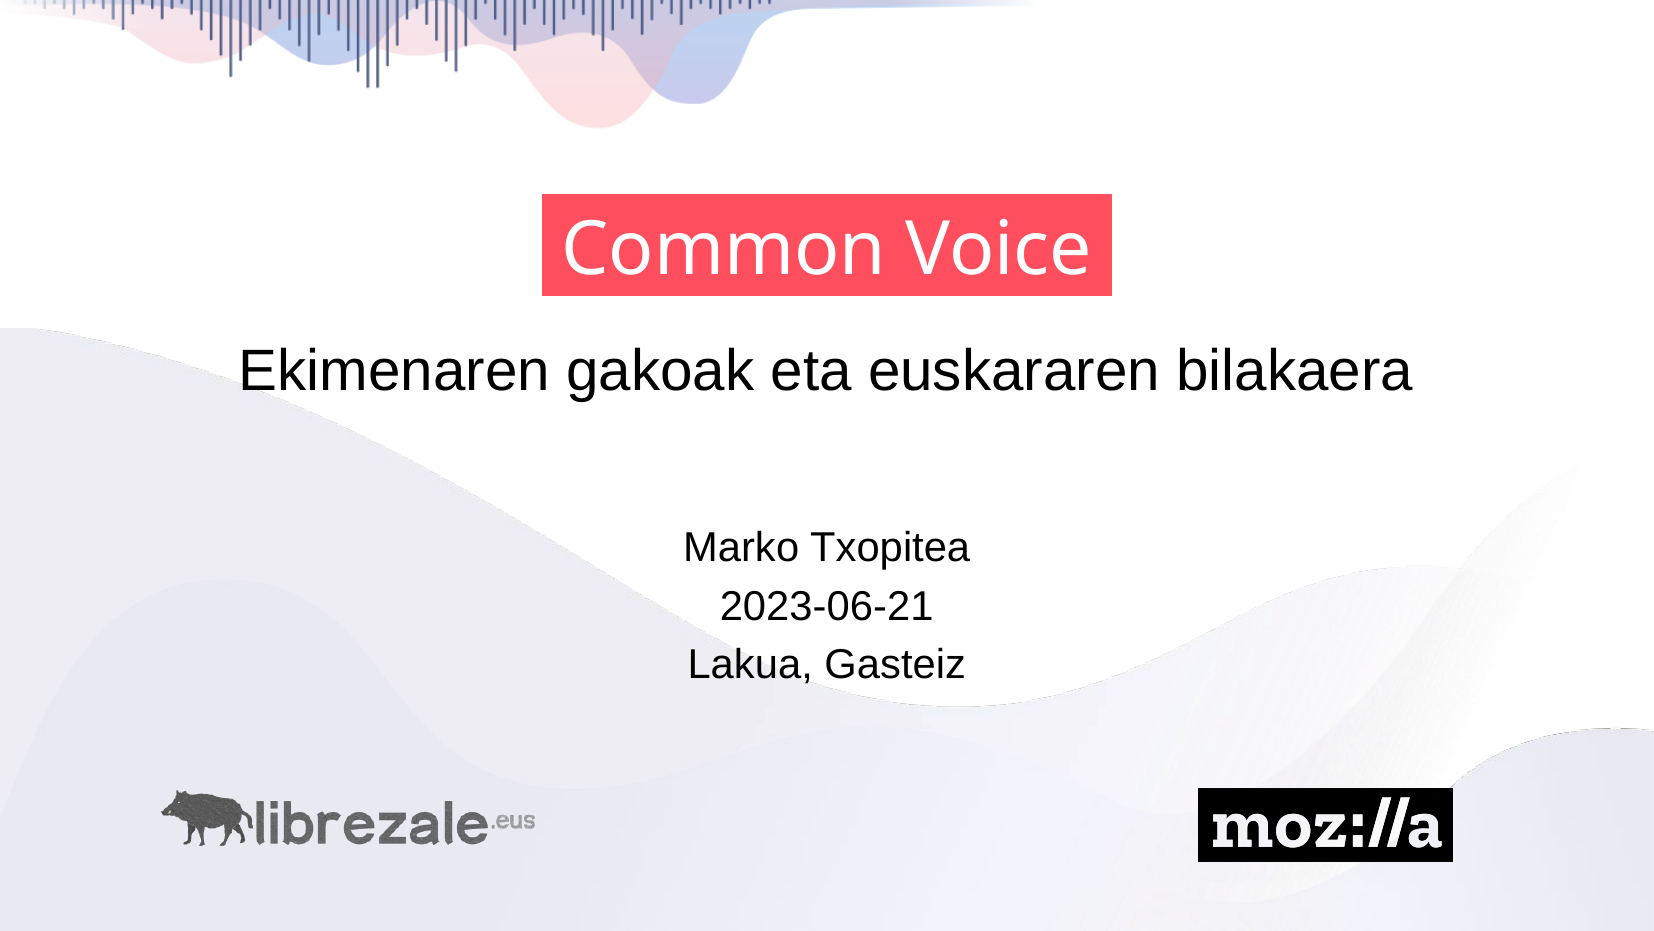

Common Voice
# Ekimenaren gakoak eta euskararen bilakaera
Marko Txopitea
2023-06-21
Lakua, Gasteiz